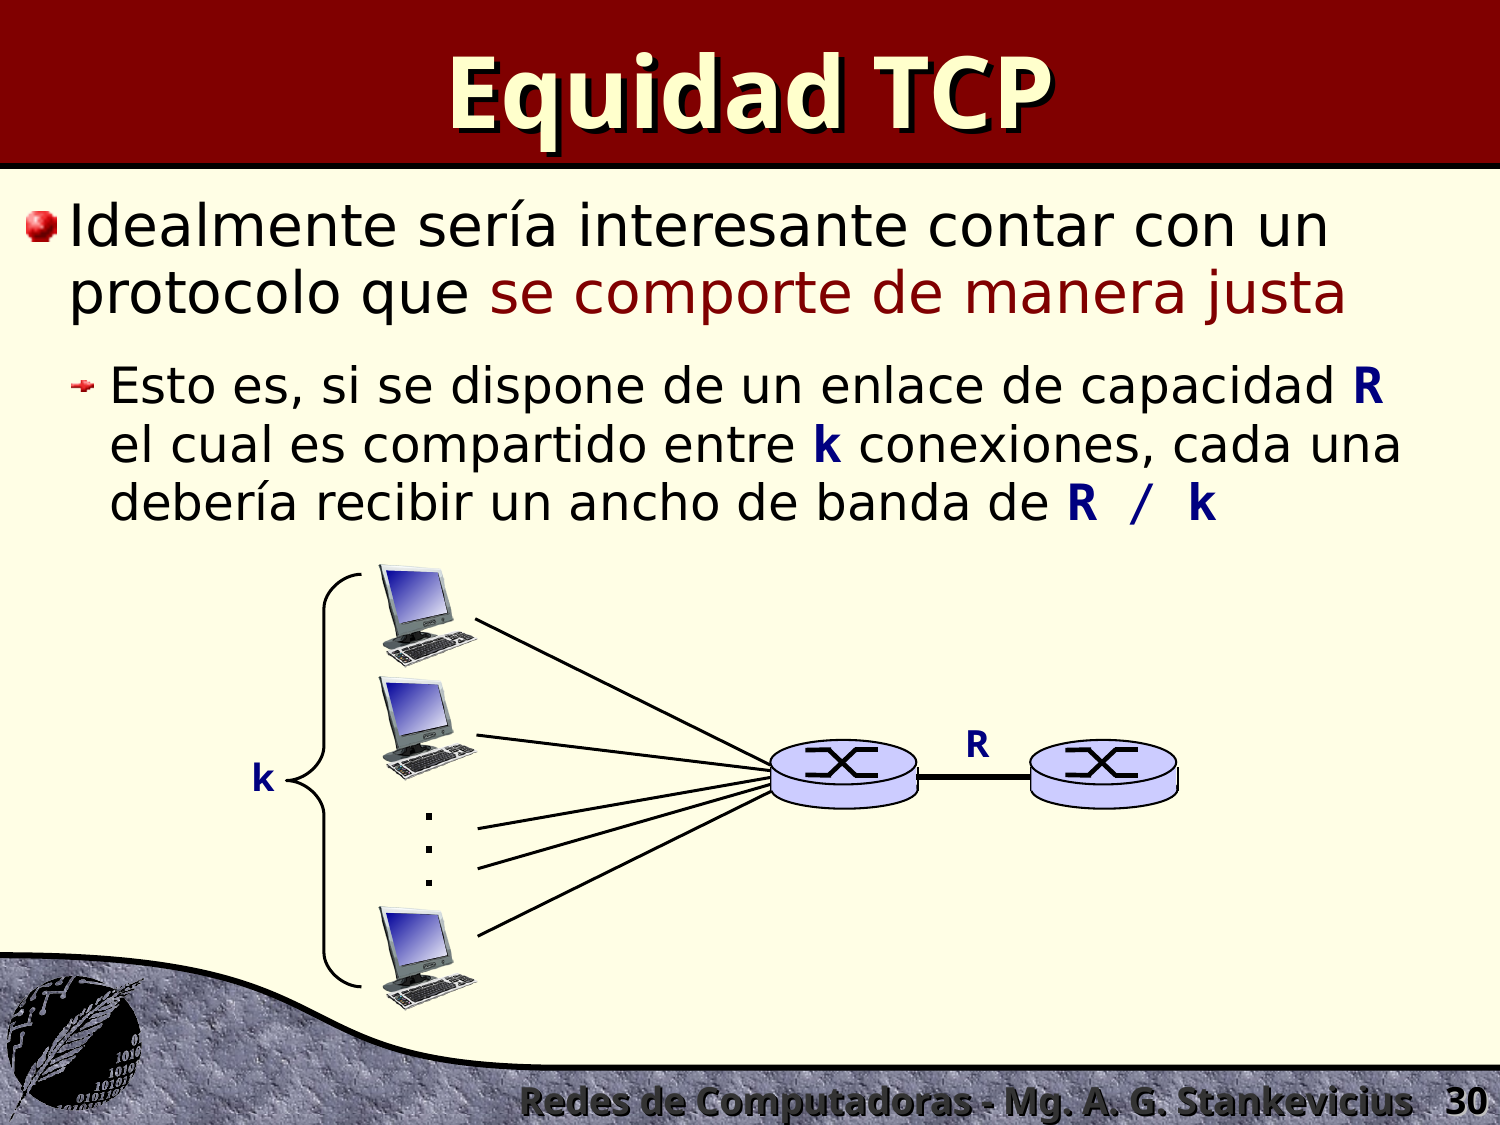

# Equidad TCP
Idealmente sería interesante contar con un protocolo que se comporte de manera justa
Esto es, si se dispone de un enlace de capacidad R
el cual es compartido entre k conexiones, cada una debería recibir un ancho de banda de R / k
R
k
30